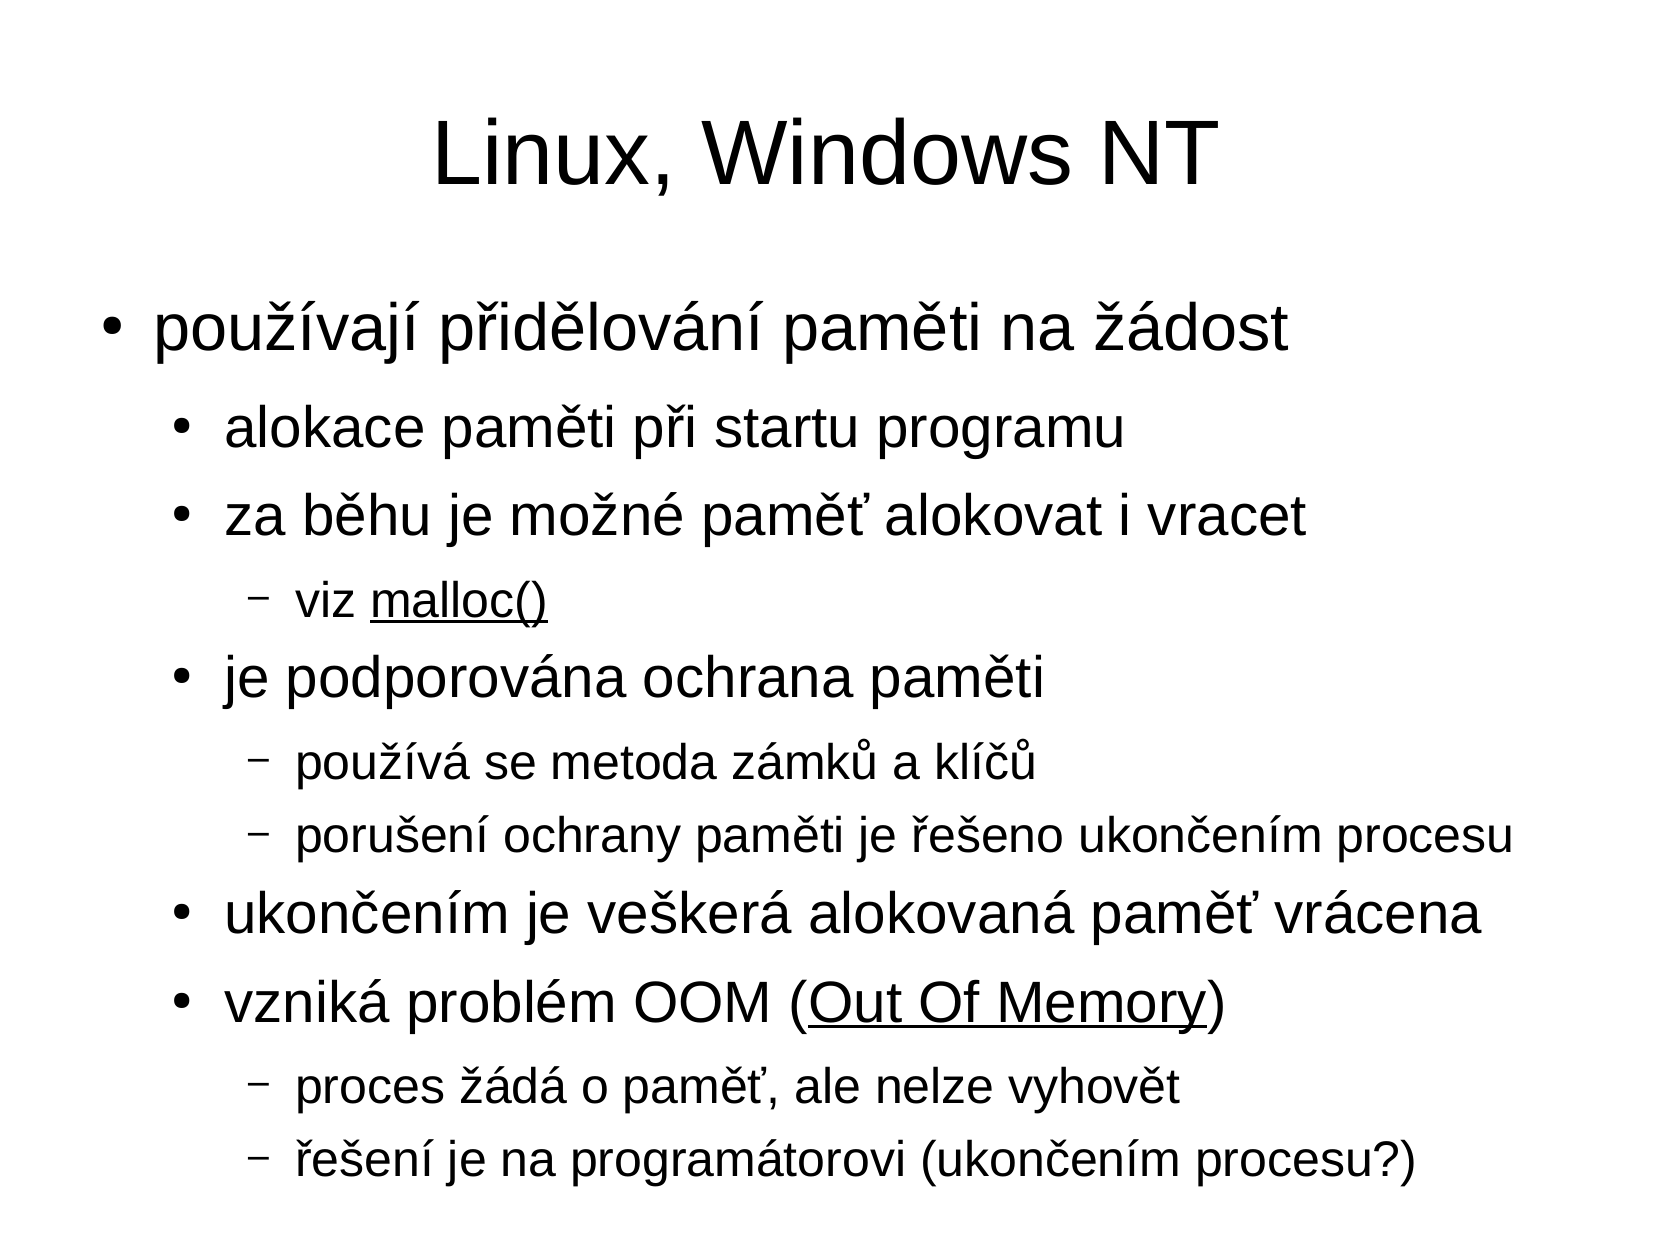

# Linux, Windows NT
používají přidělování paměti na žádost
alokace paměti při startu programu
za běhu je možné paměť alokovat i vracet
viz malloc()
je podporována ochrana paměti
používá se metoda zámků a klíčů
porušení ochrany paměti je řešeno ukončením procesu
ukončením je veškerá alokovaná paměť vrácena
vzniká problém OOM (Out Of Memory)
proces žádá o paměť, ale nelze vyhovět
řešení je na programátorovi (ukončením procesu?)